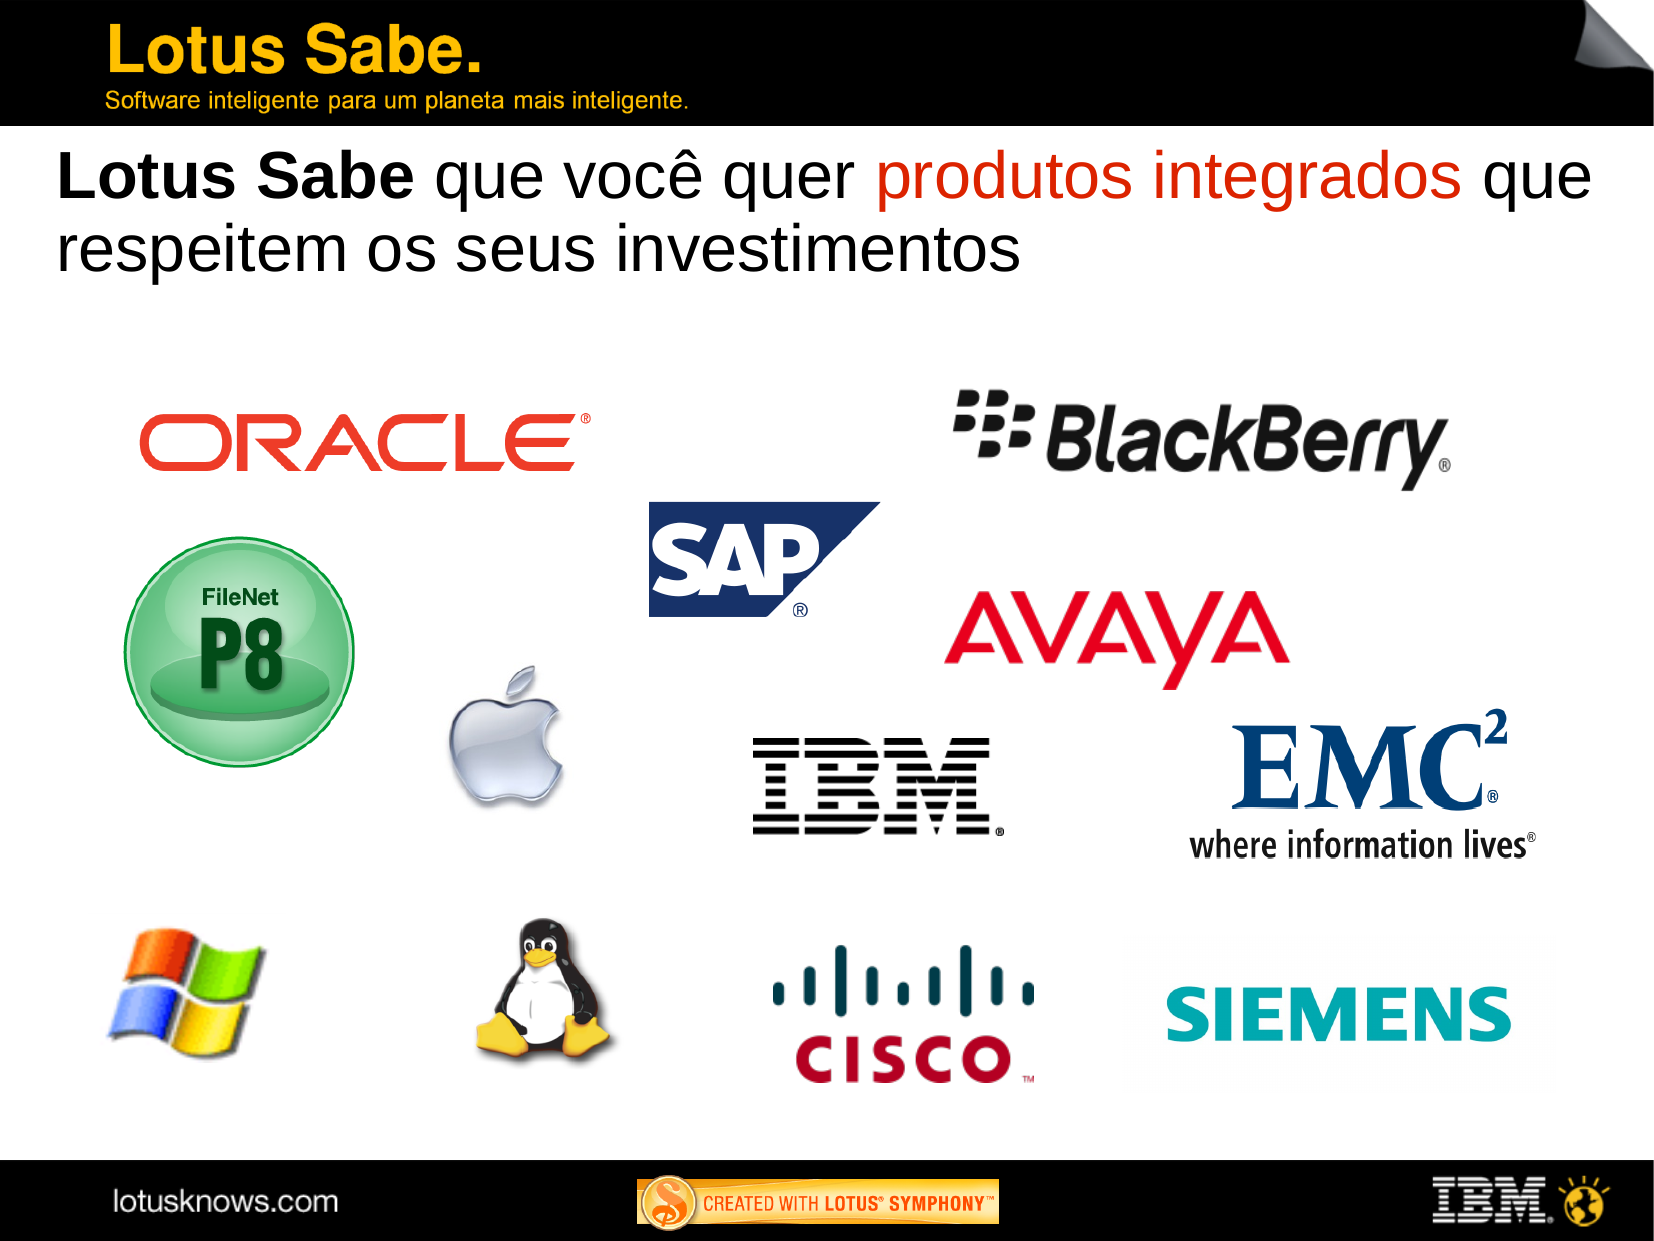

# Lotus Sabe que você quer produtos integrados que respeitem os seus investimentos